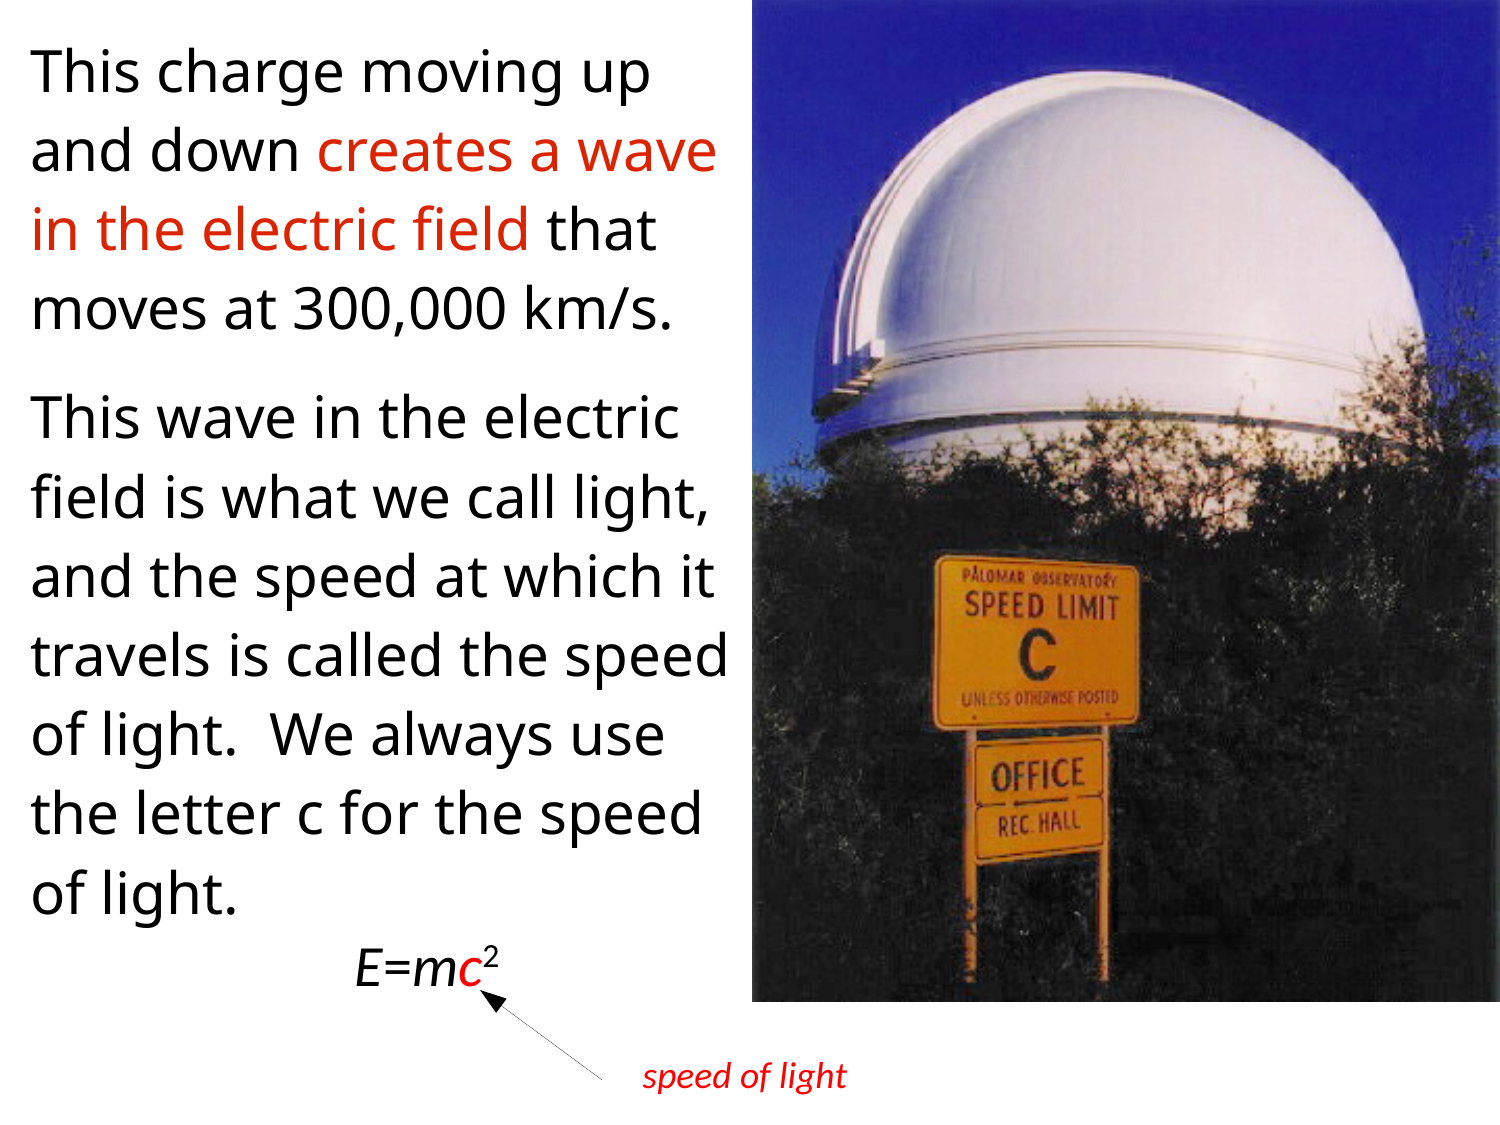

# This charge moving up and down creates a wave in the electric field that moves at 300,000 km/s.
This wave in the electric field is what we call light, and the speed at which it travels is called the speed of light. We always use the letter c for the speed of light.
E=mc2
speed of light